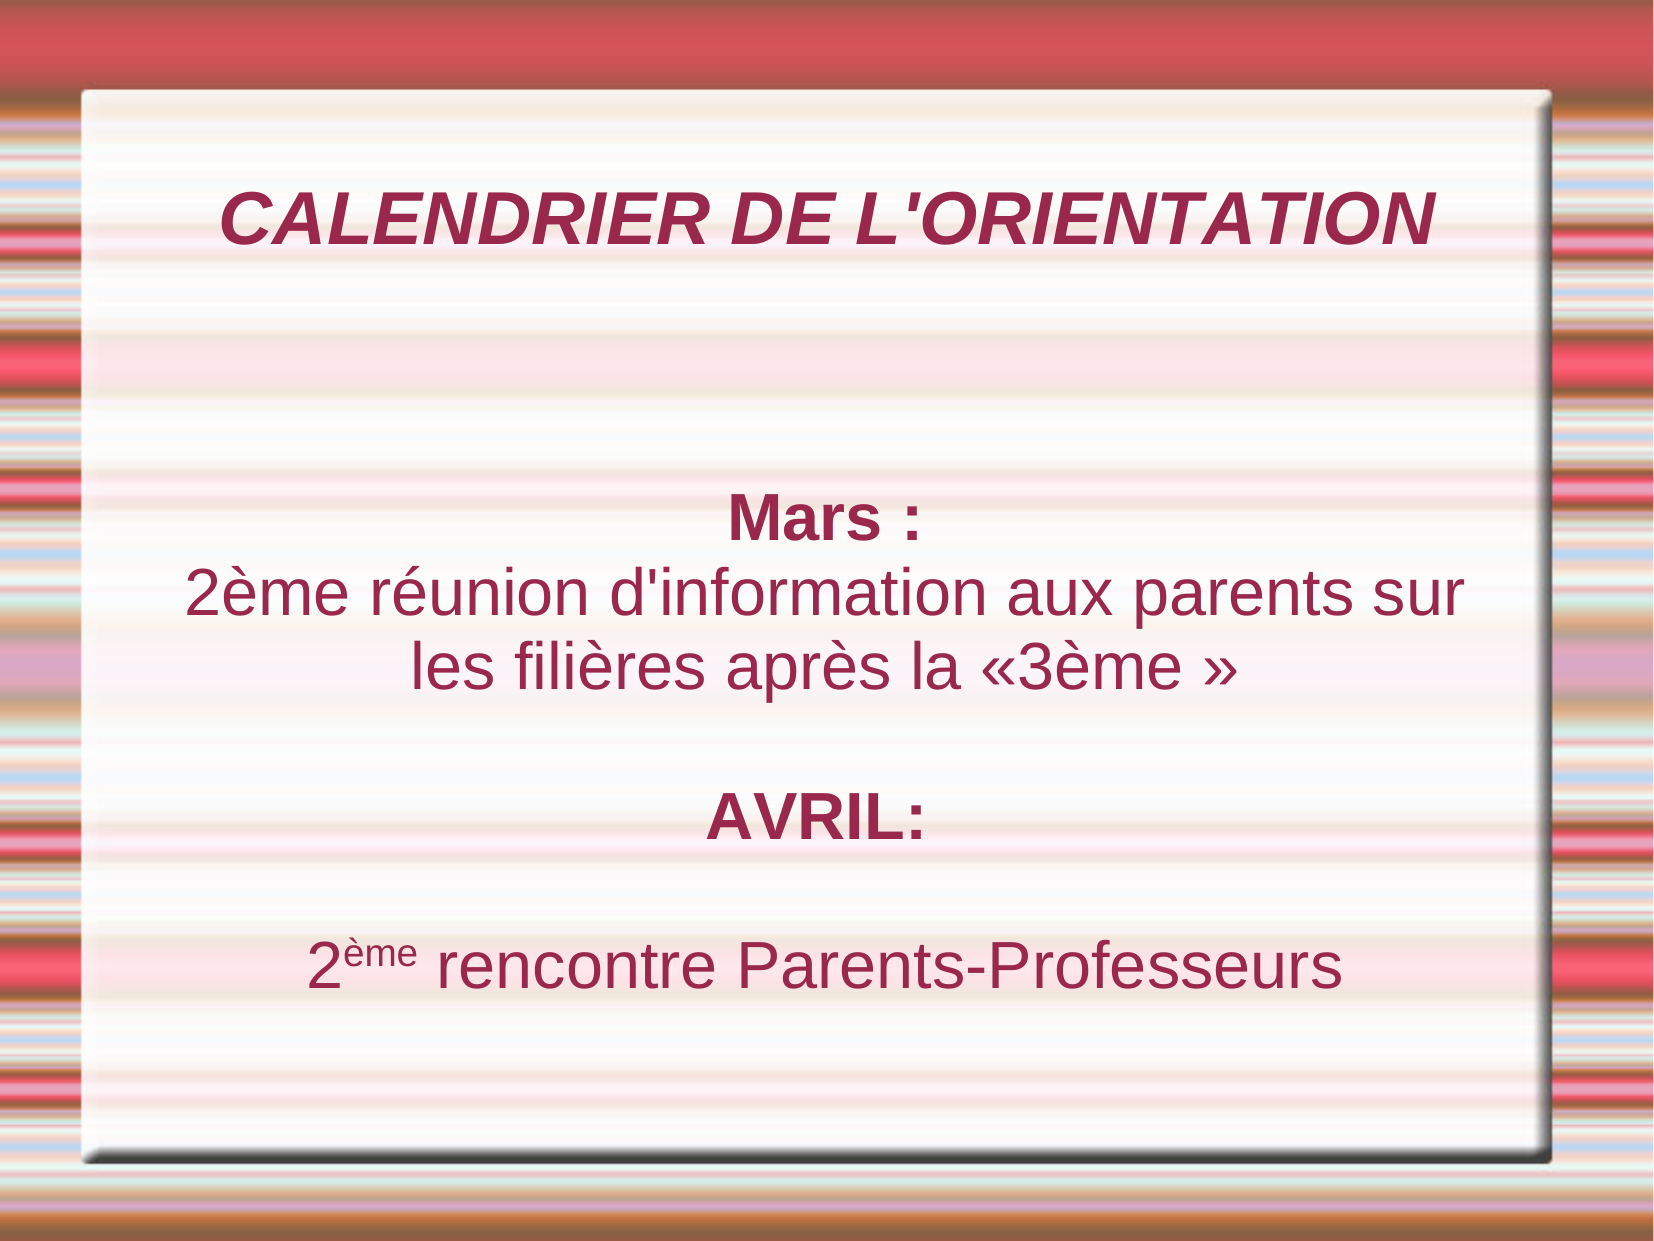

# CALENDRIER DE L'ORIENTATION
Mars :
2ème réunion d'information aux parents sur les filières après la «3ème »
AVRIL:
2ème rencontre Parents-Professeurs